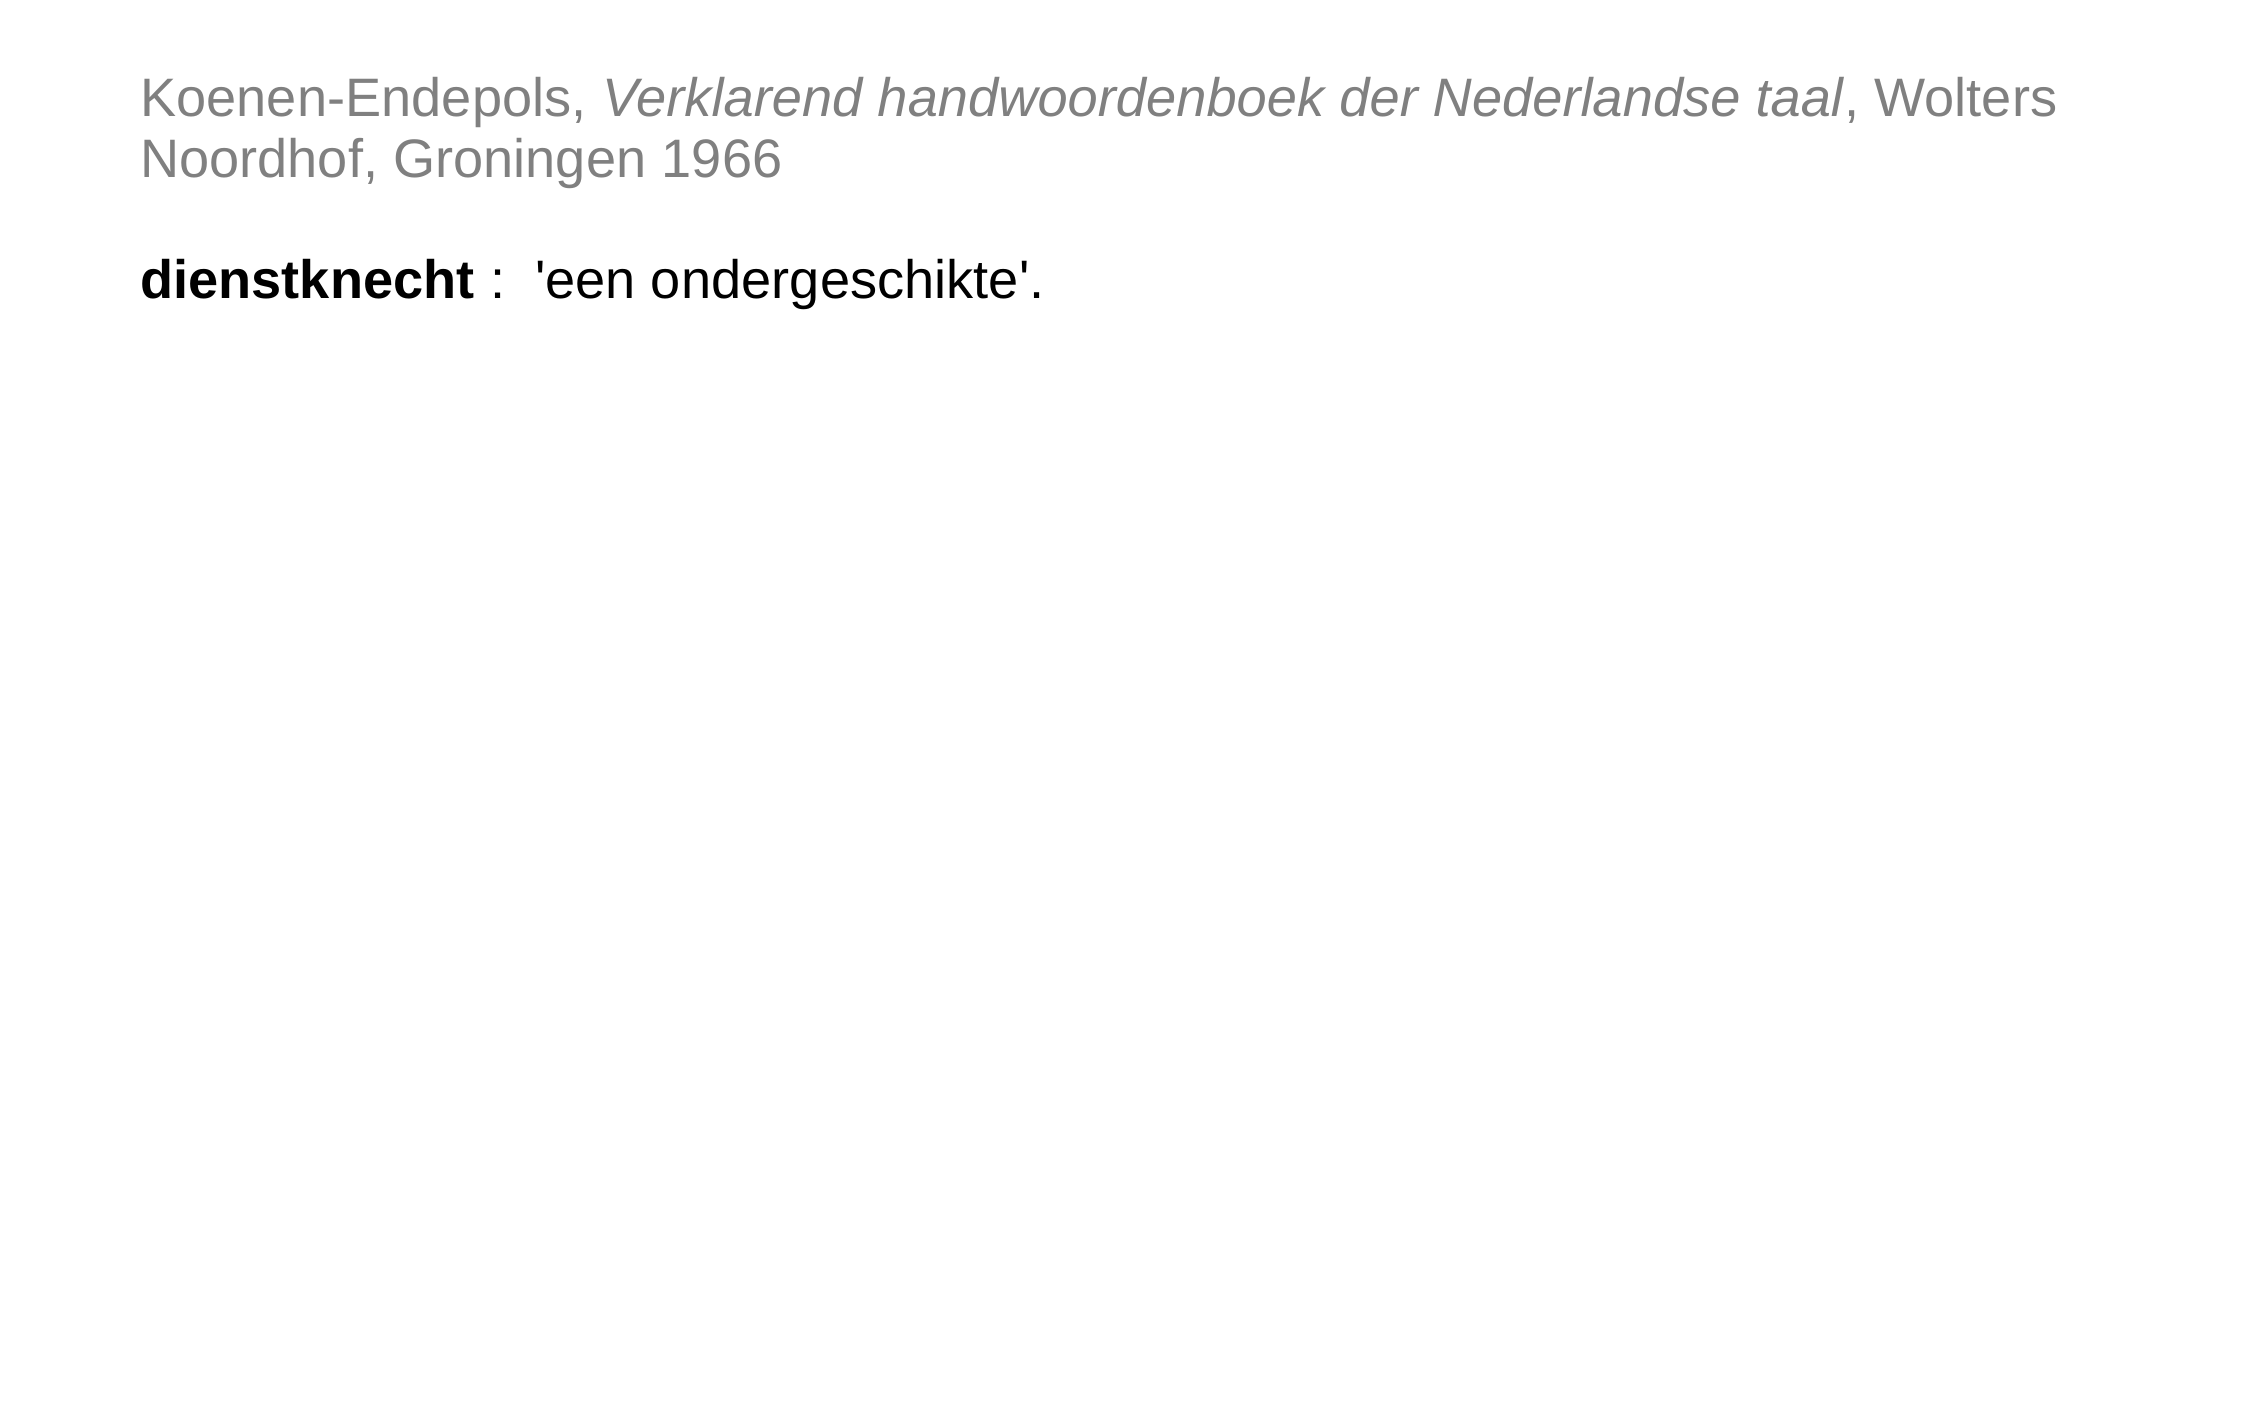

Koenen-Endepols, Verklarend handwoordenboek der Nederlandse taal, Wolters Noordhof, Groningen 1966
dienstknecht : 'een ondergeschikte'.